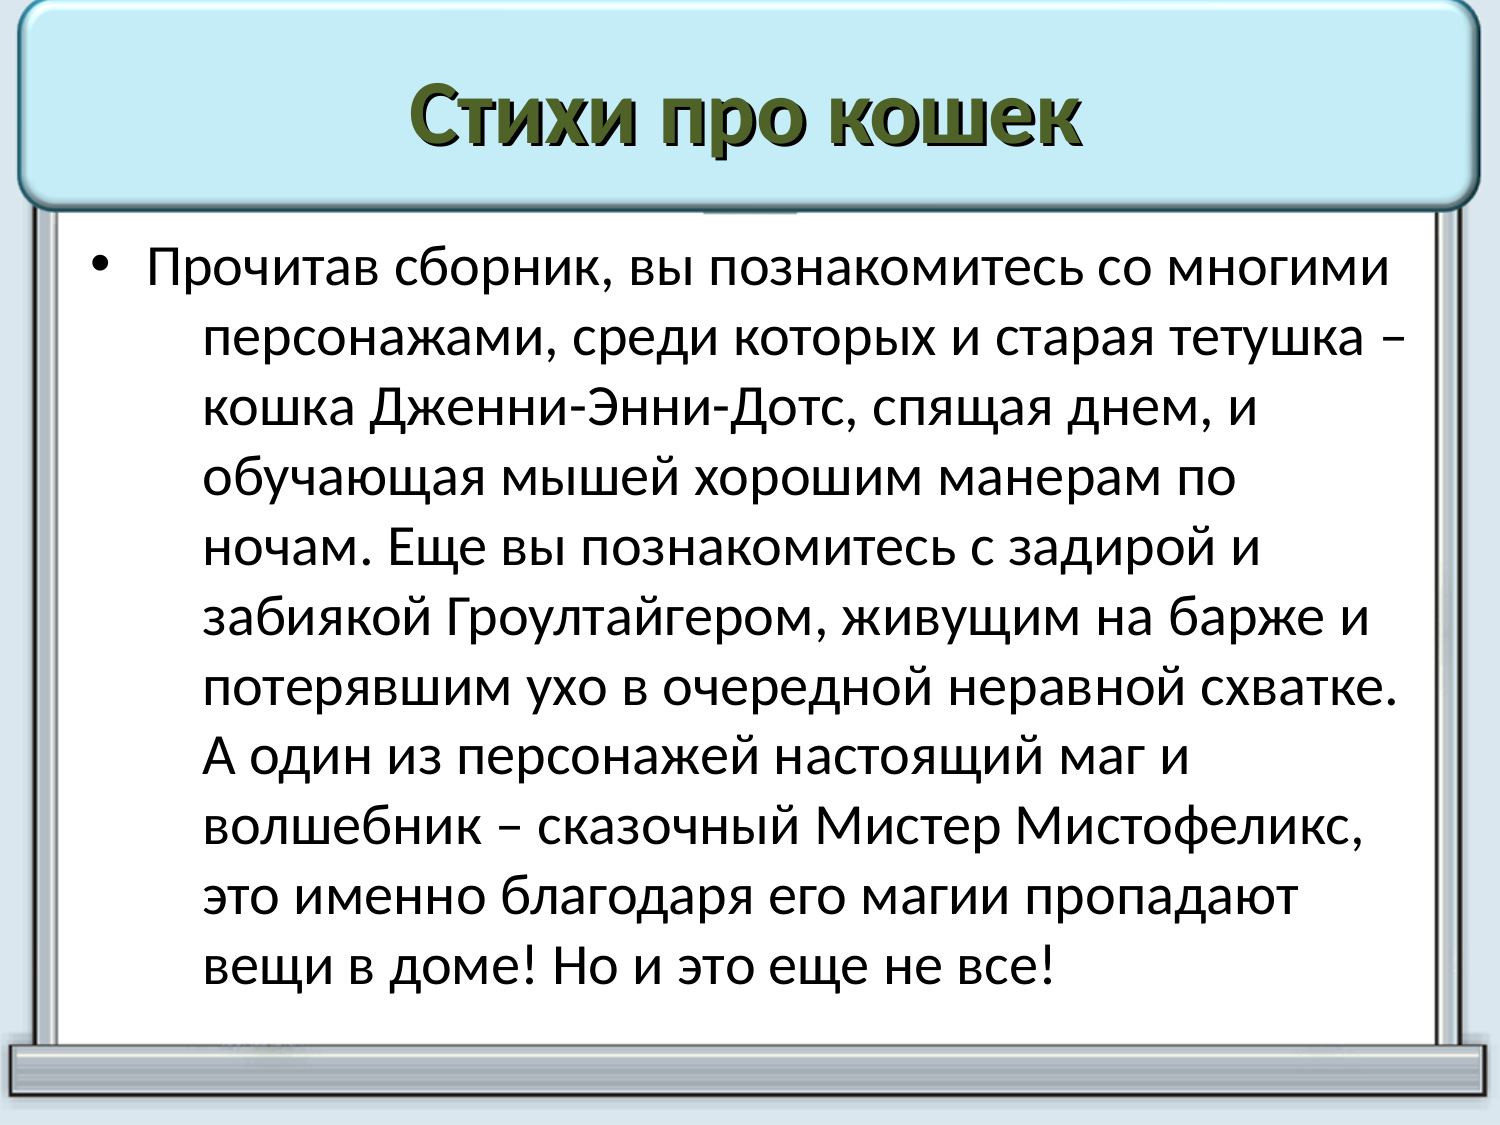

# Стихи про кошек
Прочитав сборник, вы познакомитесь со многими персонажами, среди которых и старая тетушка – кошка Дженни-Энни-Дотс, спящая днем, и обучающая мышей хорошим манерам по ночам. Еще вы познакомитесь с задирой и забиякой Гроултайгером, живущим на барже и потерявшим ухо в очередной неравной схватке. А один из персонажей настоящий маг и волшебник – сказочный Мистер Мистофеликс, это именно благодаря его магии пропадают вещи в доме! Но и это еще не все!